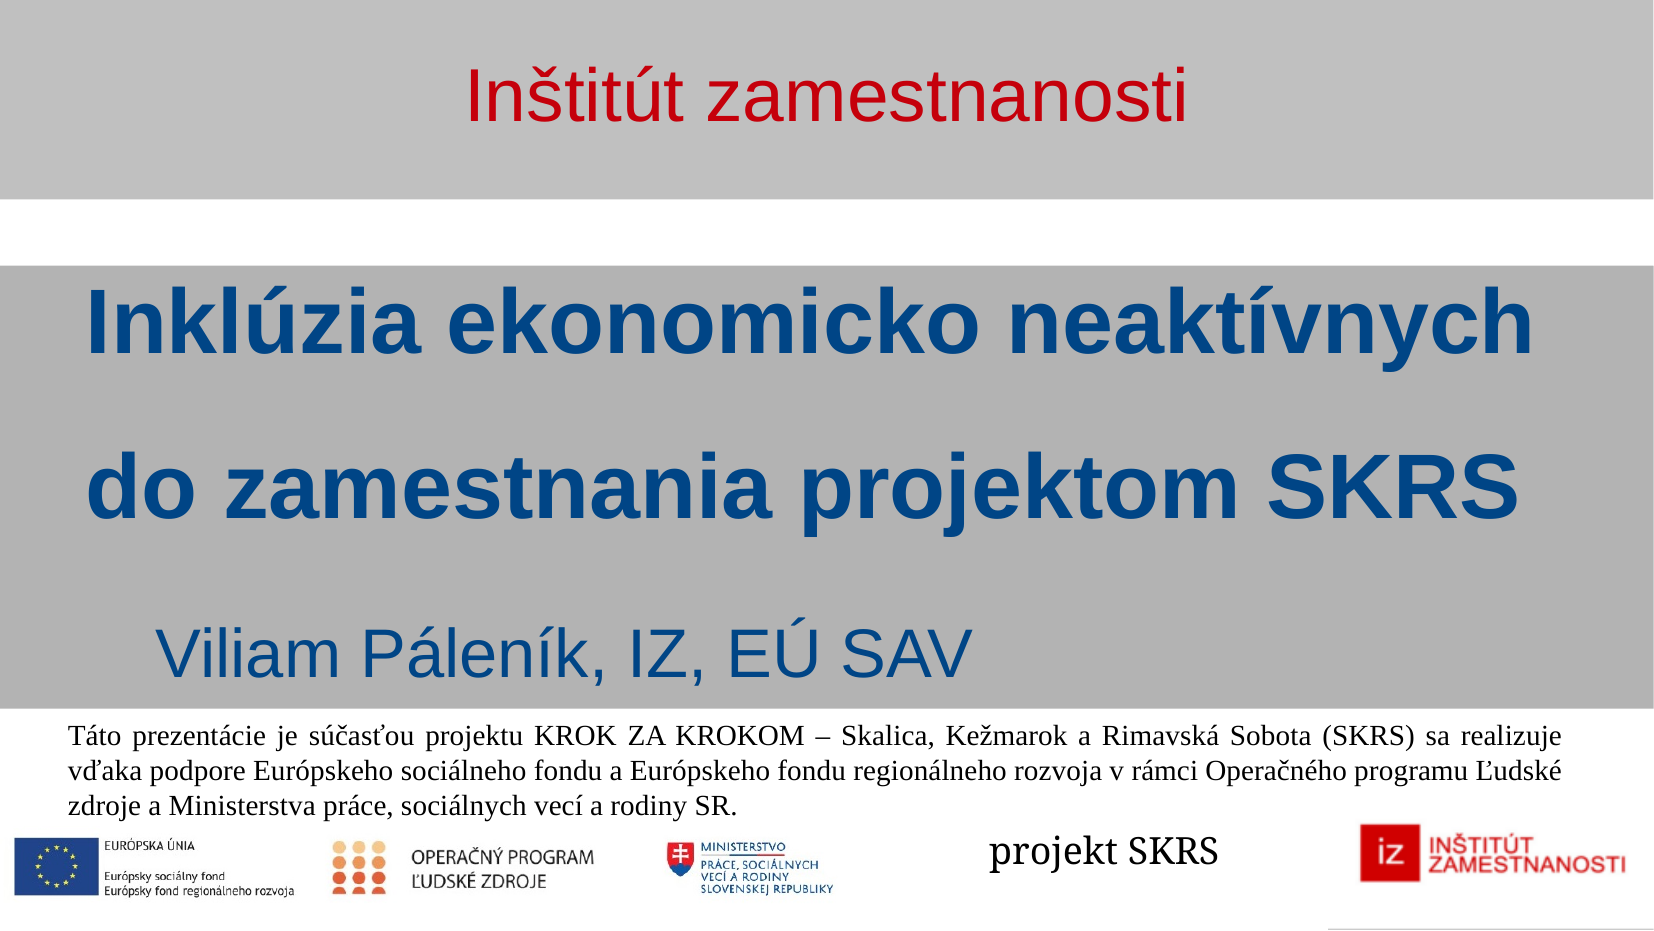

# Inštitút zamestnanosti
Inklúzia ekonomicko neaktívnych do zamestnania projektom SKRS
Viliam Páleník, IZ, EÚ SAV
Táto prezentácie je súčasťou projektu KROK ZA KROKOM – Skalica, Kežmarok a Rimavská Sobota (SKRS) sa realizuje vďaka podpore Európskeho sociálneho fondu a Európskeho fondu regionálneho rozvoja v rámci Operačného programu Ľudské zdroje a Ministerstva práce, sociálnych vecí a rodiny SR.